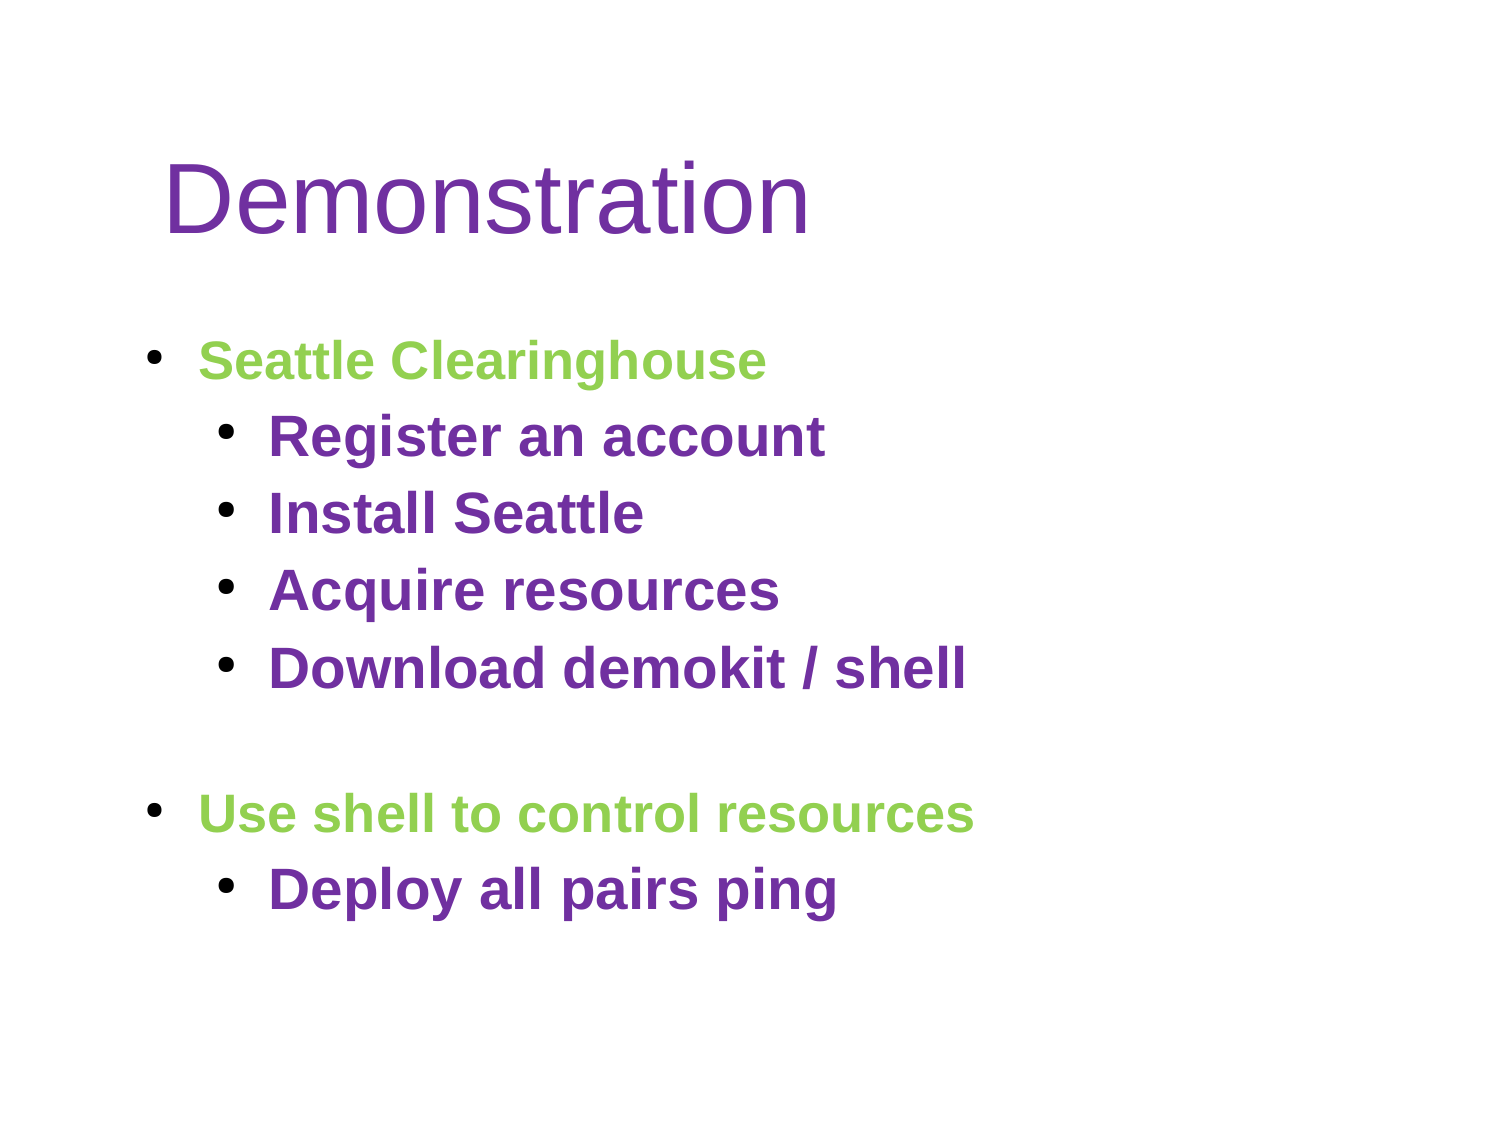

# Demonstration
Seattle Clearinghouse
Register an account
Install Seattle
Acquire resources
Download demokit / shell
Use shell to control resources
Deploy all pairs ping